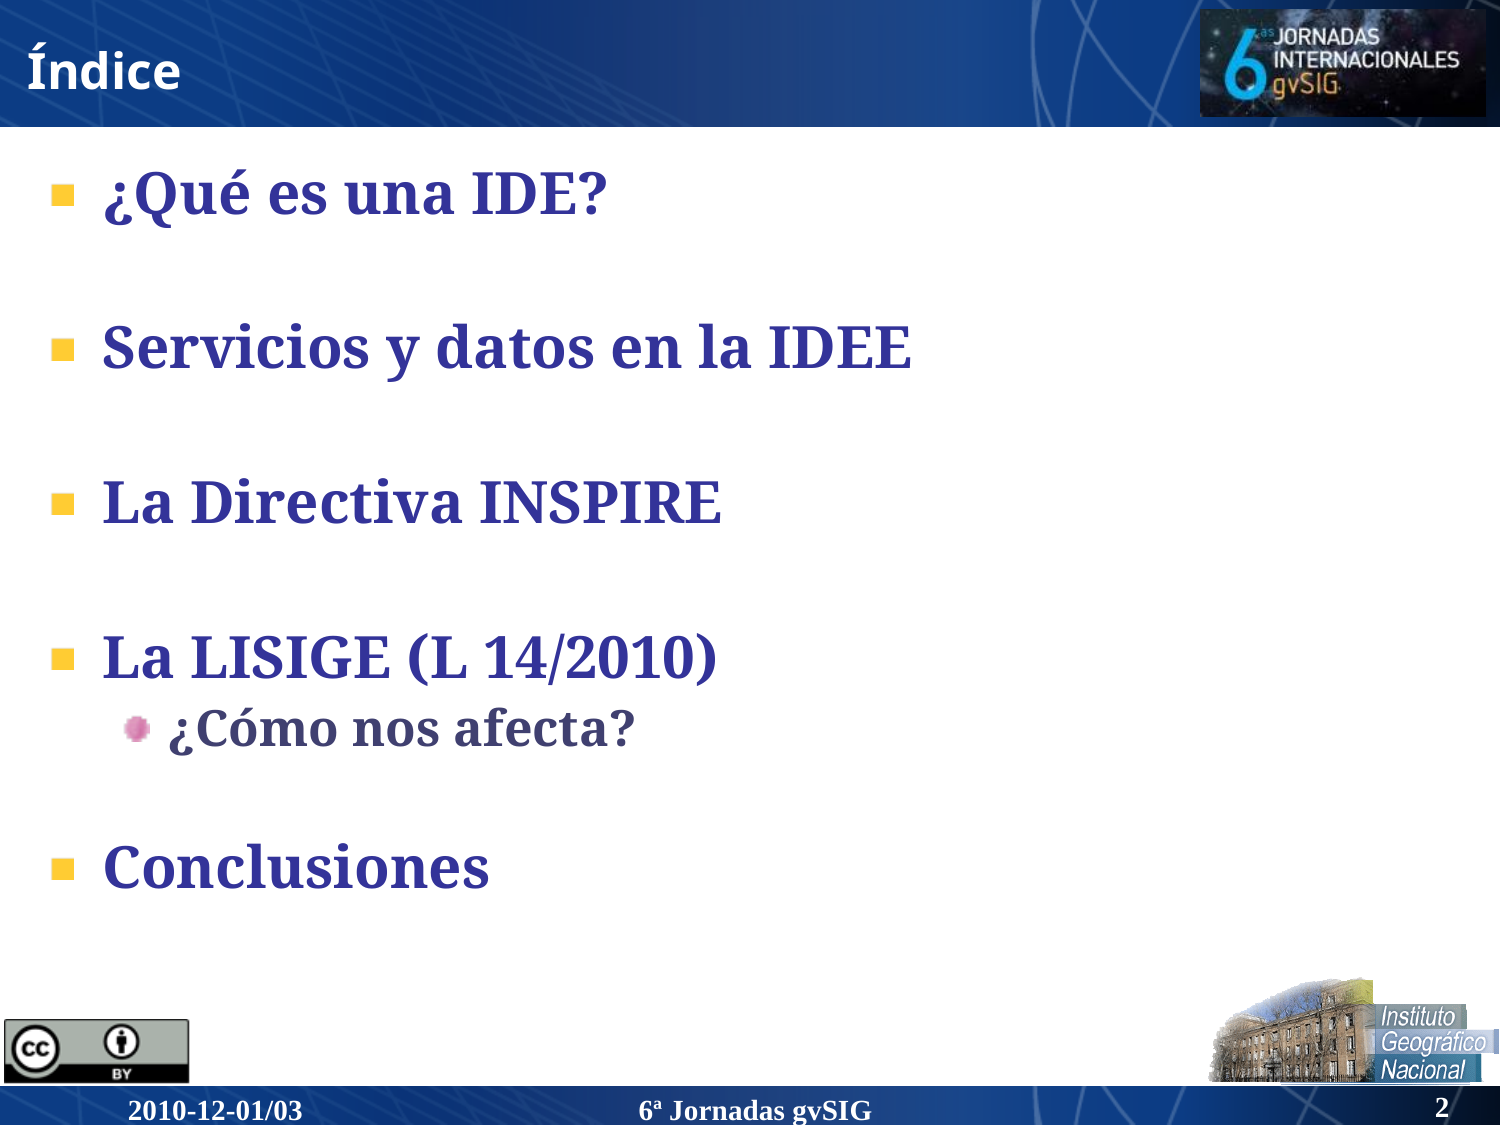

# Índice
¿Qué es una IDE?
Servicios y datos en la IDEE
La Directiva INSPIRE
La LISIGE (L 14/2010)
¿Cómo nos afecta?
Conclusiones